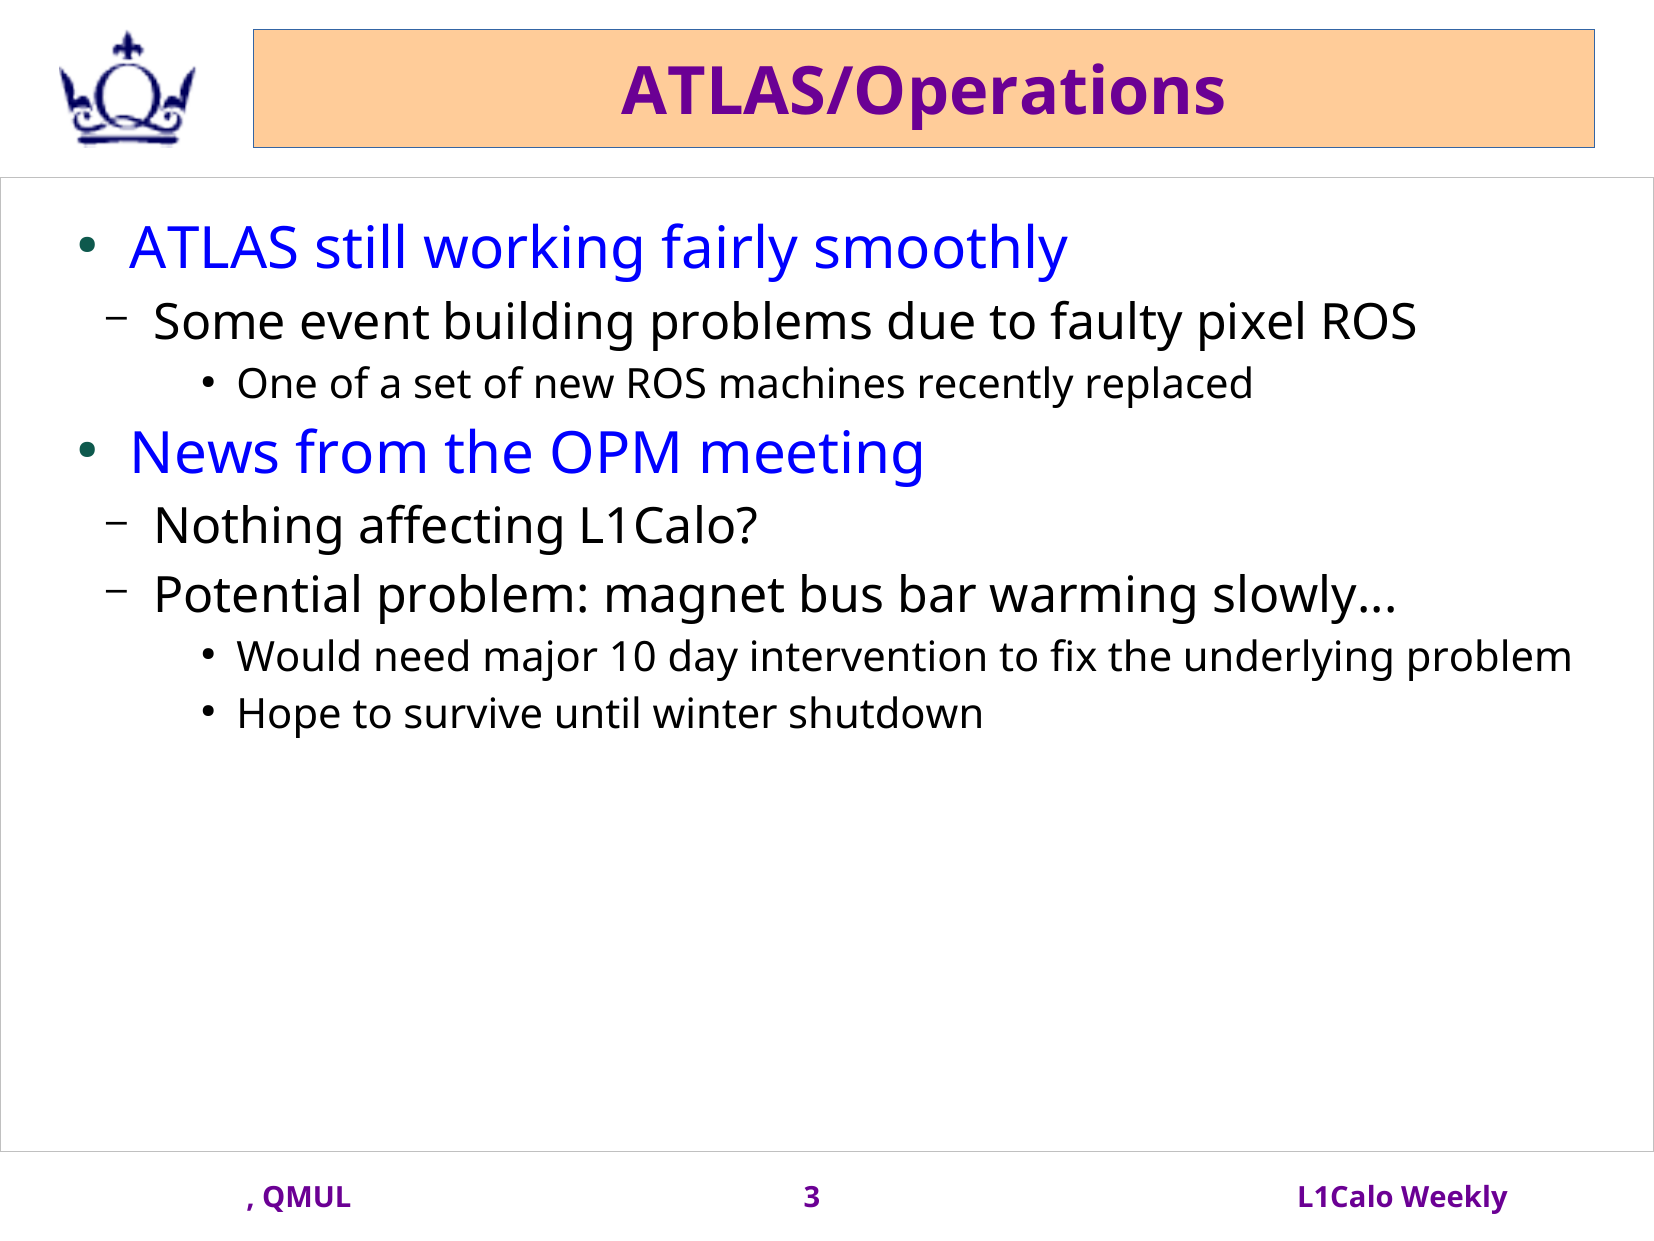

# ATLAS/Operations
ATLAS still working fairly smoothly
Some event building problems due to faulty pixel ROS
One of a set of new ROS machines recently replaced
News from the OPM meeting
Nothing affecting L1Calo?
Potential problem: magnet bus bar warming slowly...
Would need major 10 day intervention to fix the underlying problem
Hope to survive until winter shutdown